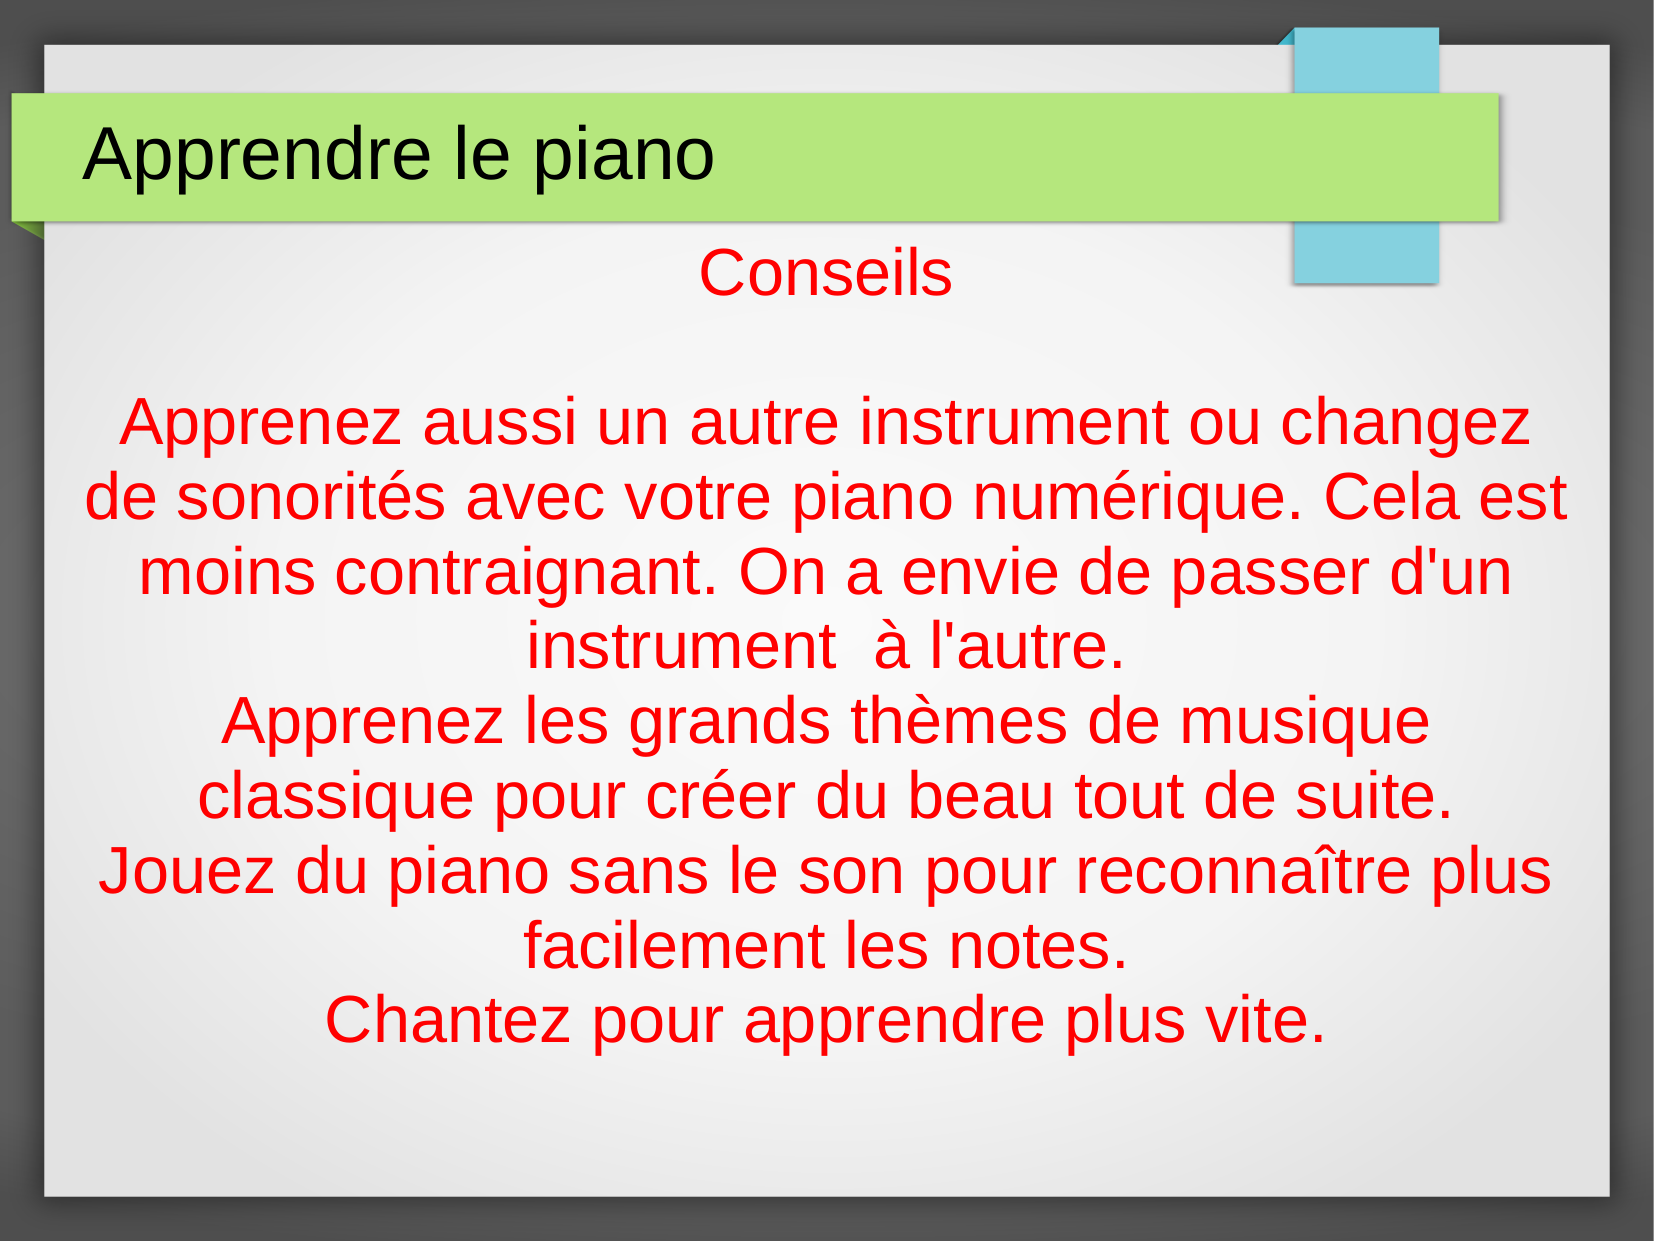

# Apprendre le piano
Conseils
Apprenez aussi un autre instrument ou changez de sonorités avec votre piano numérique. Cela est moins contraignant. On a envie de passer d'un instrument à l'autre.
Apprenez les grands thèmes de musique classique pour créer du beau tout de suite.
Jouez du piano sans le son pour reconnaître plus facilement les notes.
Chantez pour apprendre plus vite.